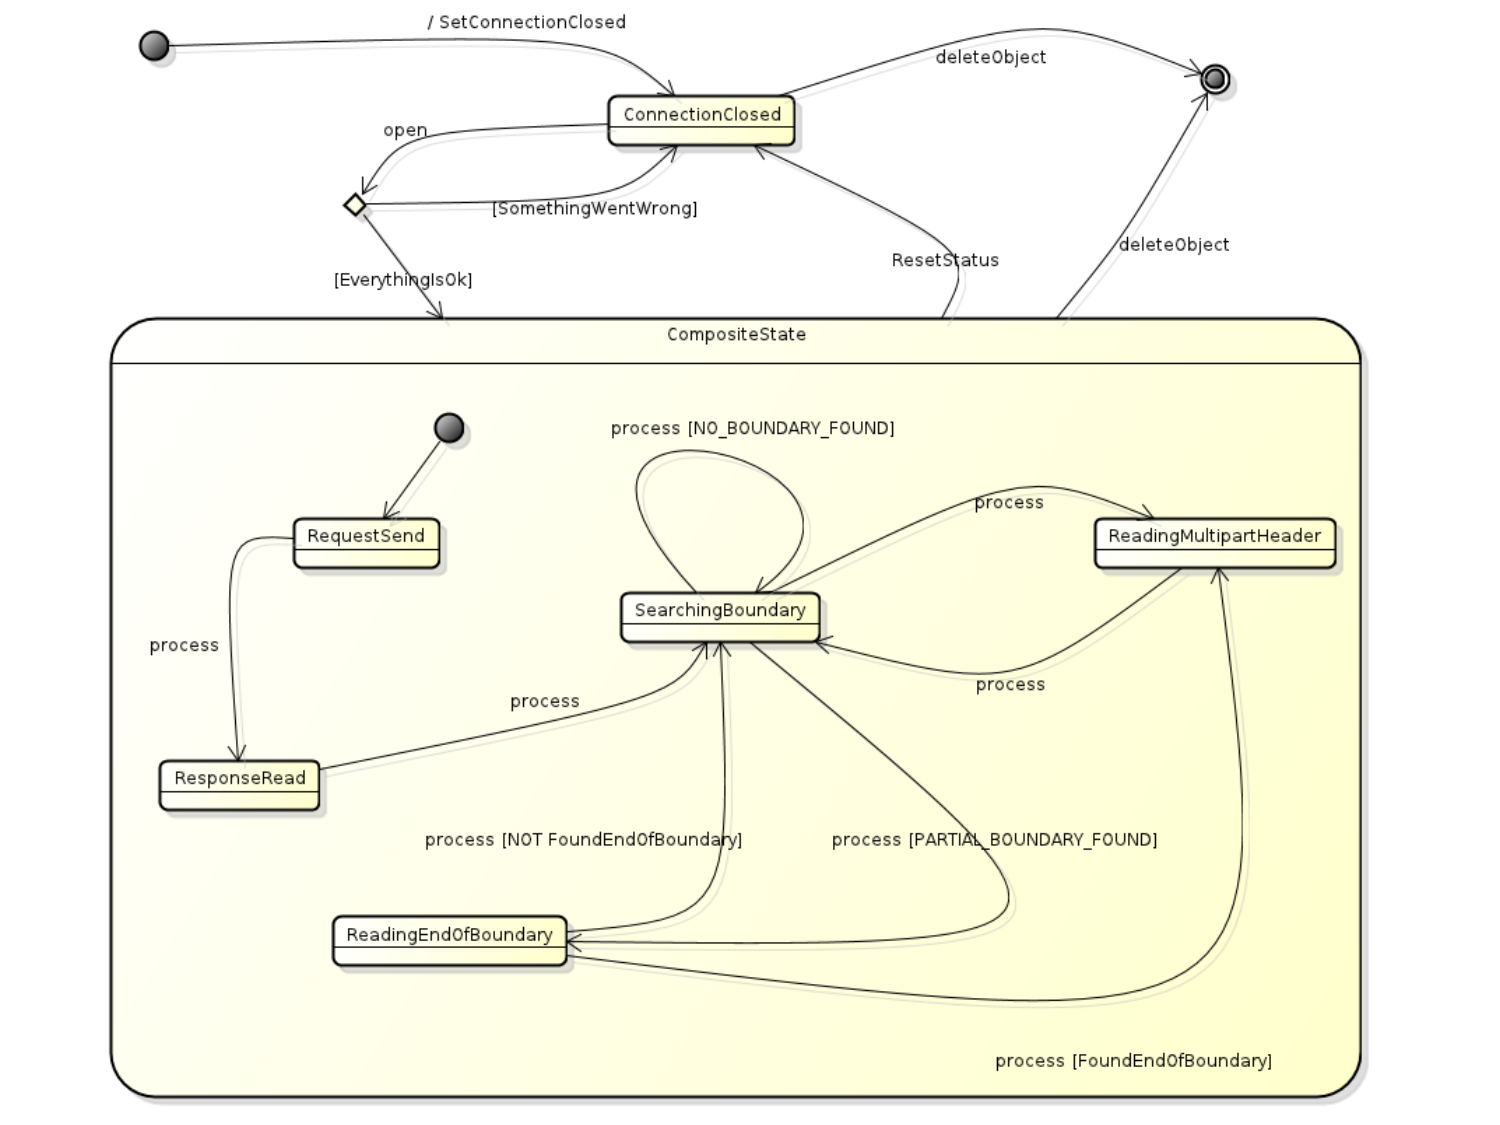

# Diagrammes d'états (7)
UML – ACIC (2012)